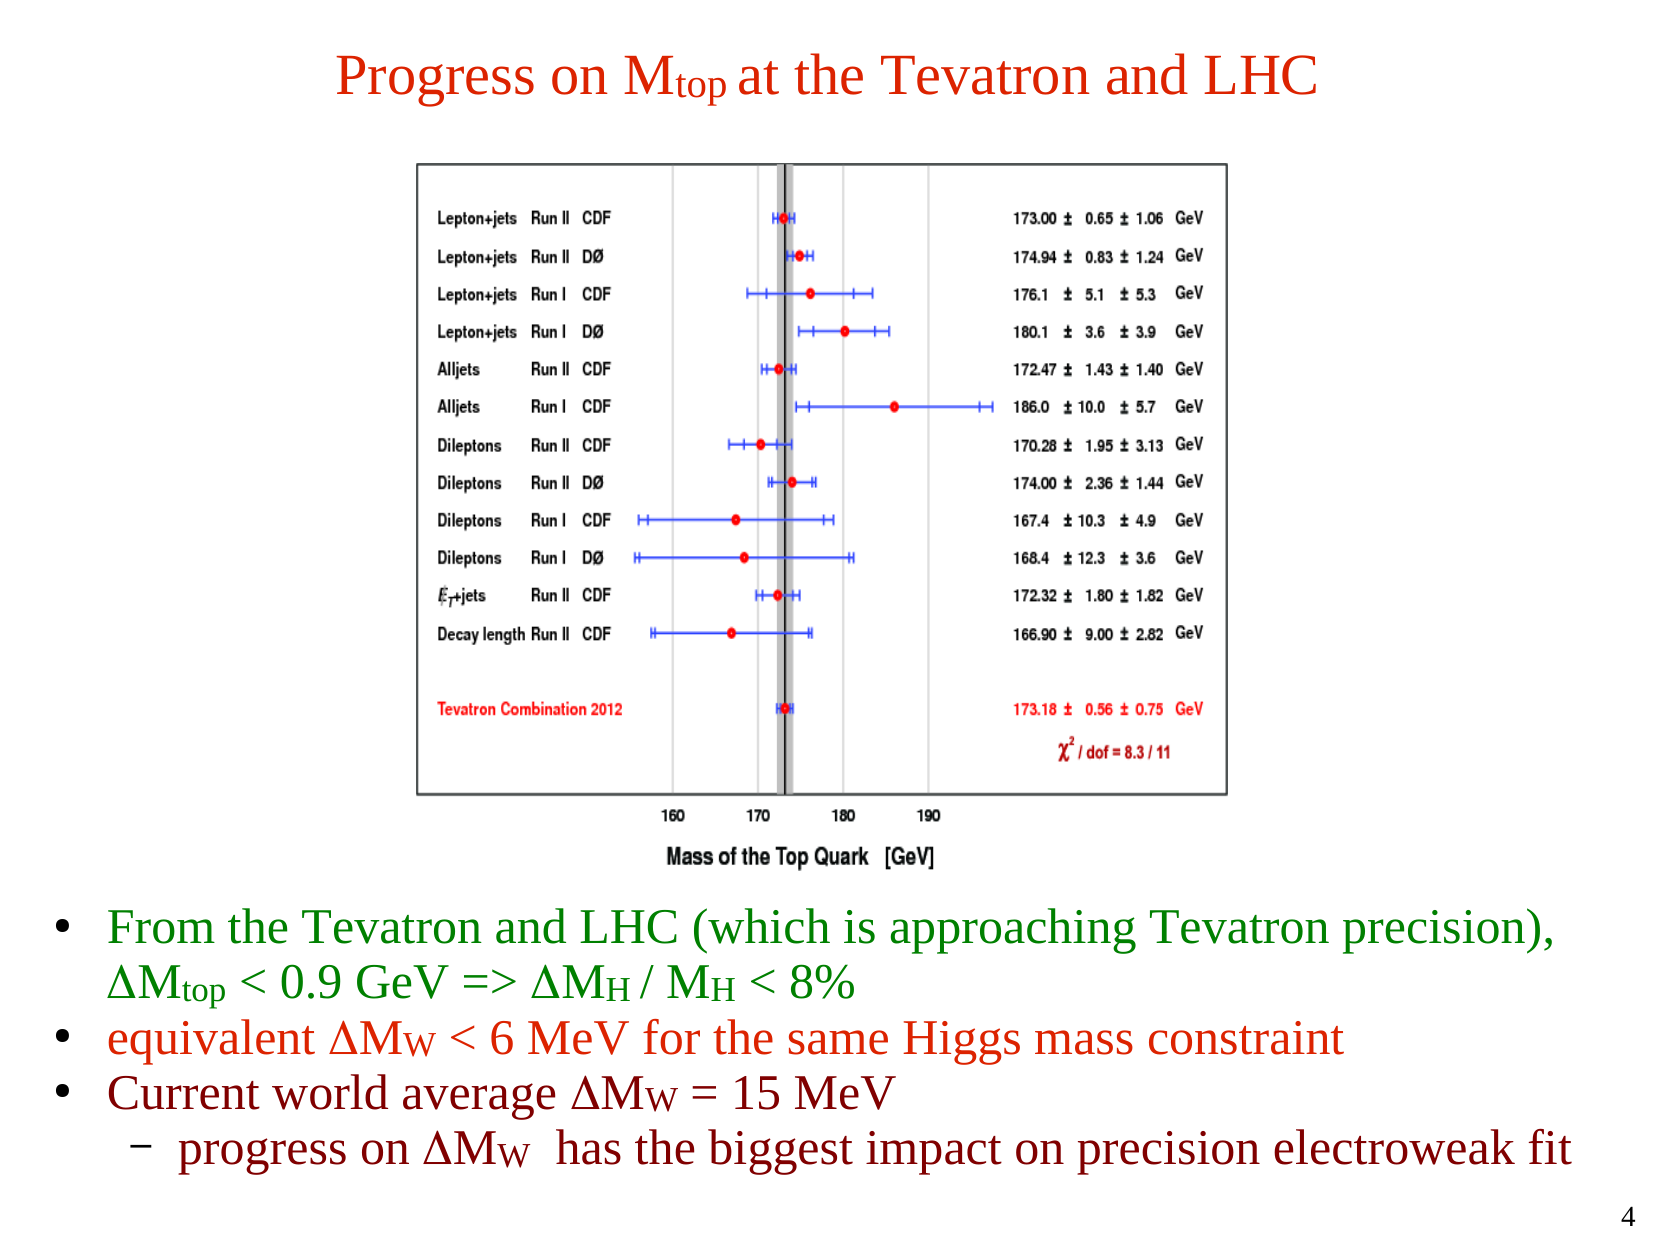

# Progress on Mtop at the Tevatron and LHC
From the Tevatron and LHC (which is approaching Tevatron precision), ΔMtop < 0.9 GeV => ΔMH / MH < 8%
equivalent ΔMW < 6 MeV for the same Higgs mass constraint
Current world average ΔMW = 15 MeV
progress on ΔMW has the biggest impact on precision electroweak fit
4